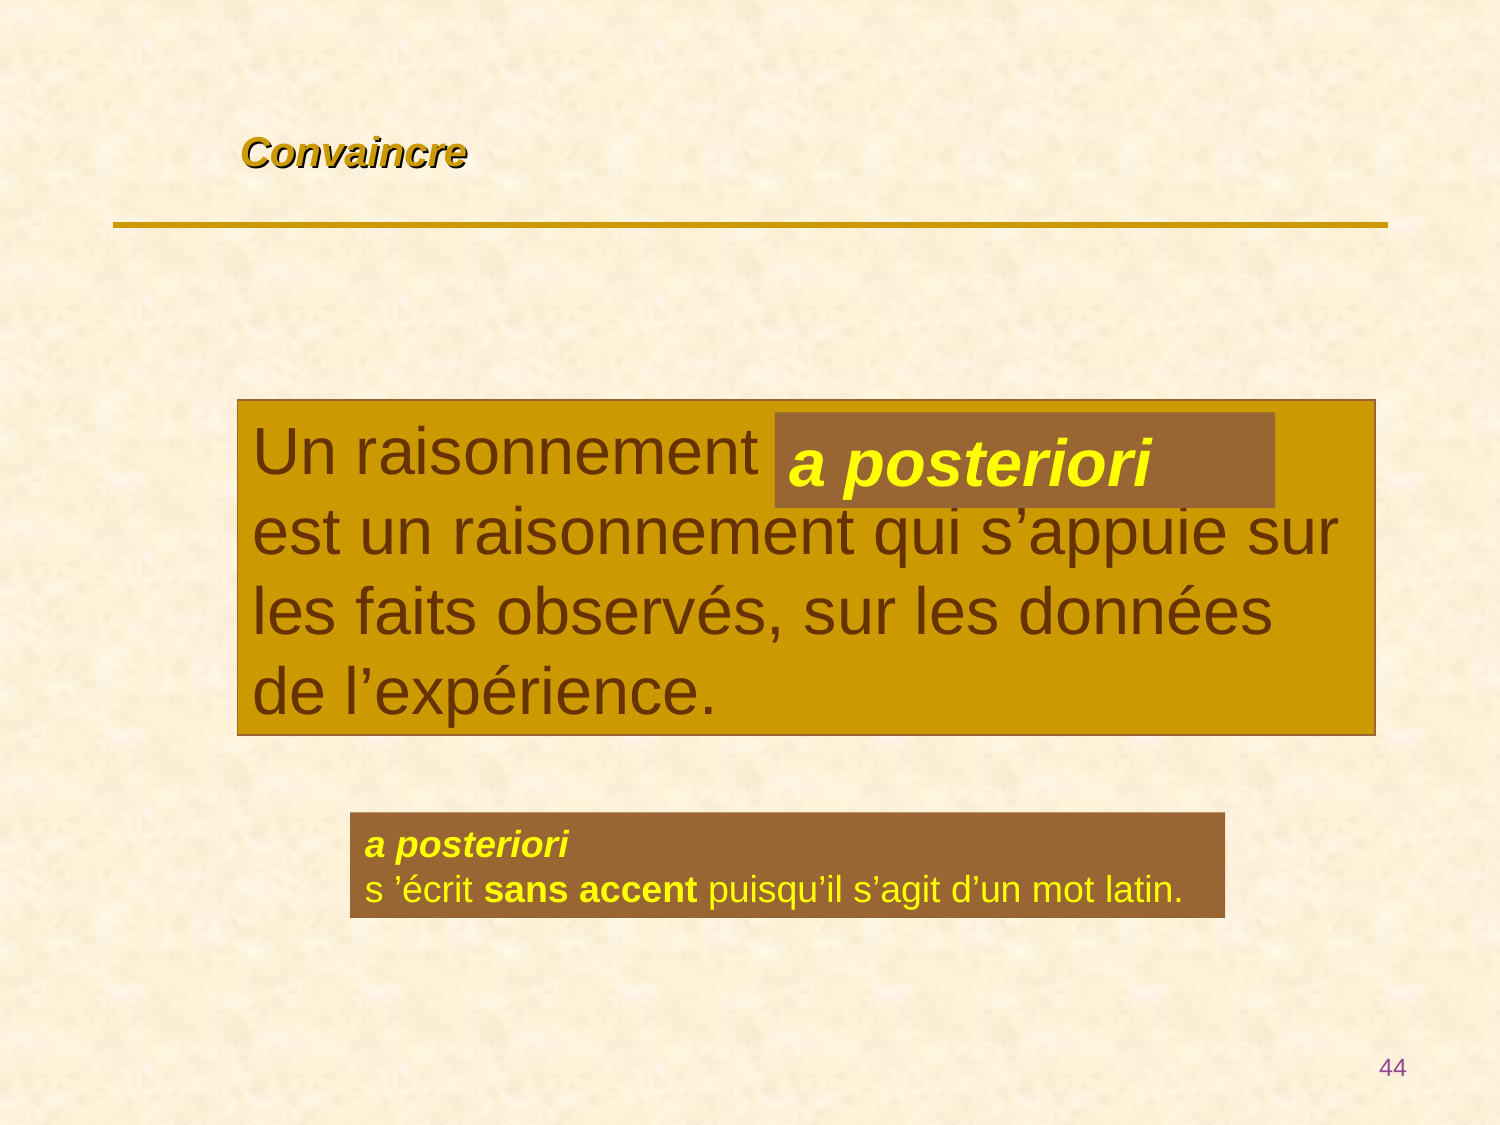

Convaincre
Un raisonnement 	…
est un raisonnement qui s’appuie sur les faits observés, sur les données de l’expérience.
a posteriori
a posteriori
s ’écrit sans accent puisqu’il s’agit d’un mot latin.
44